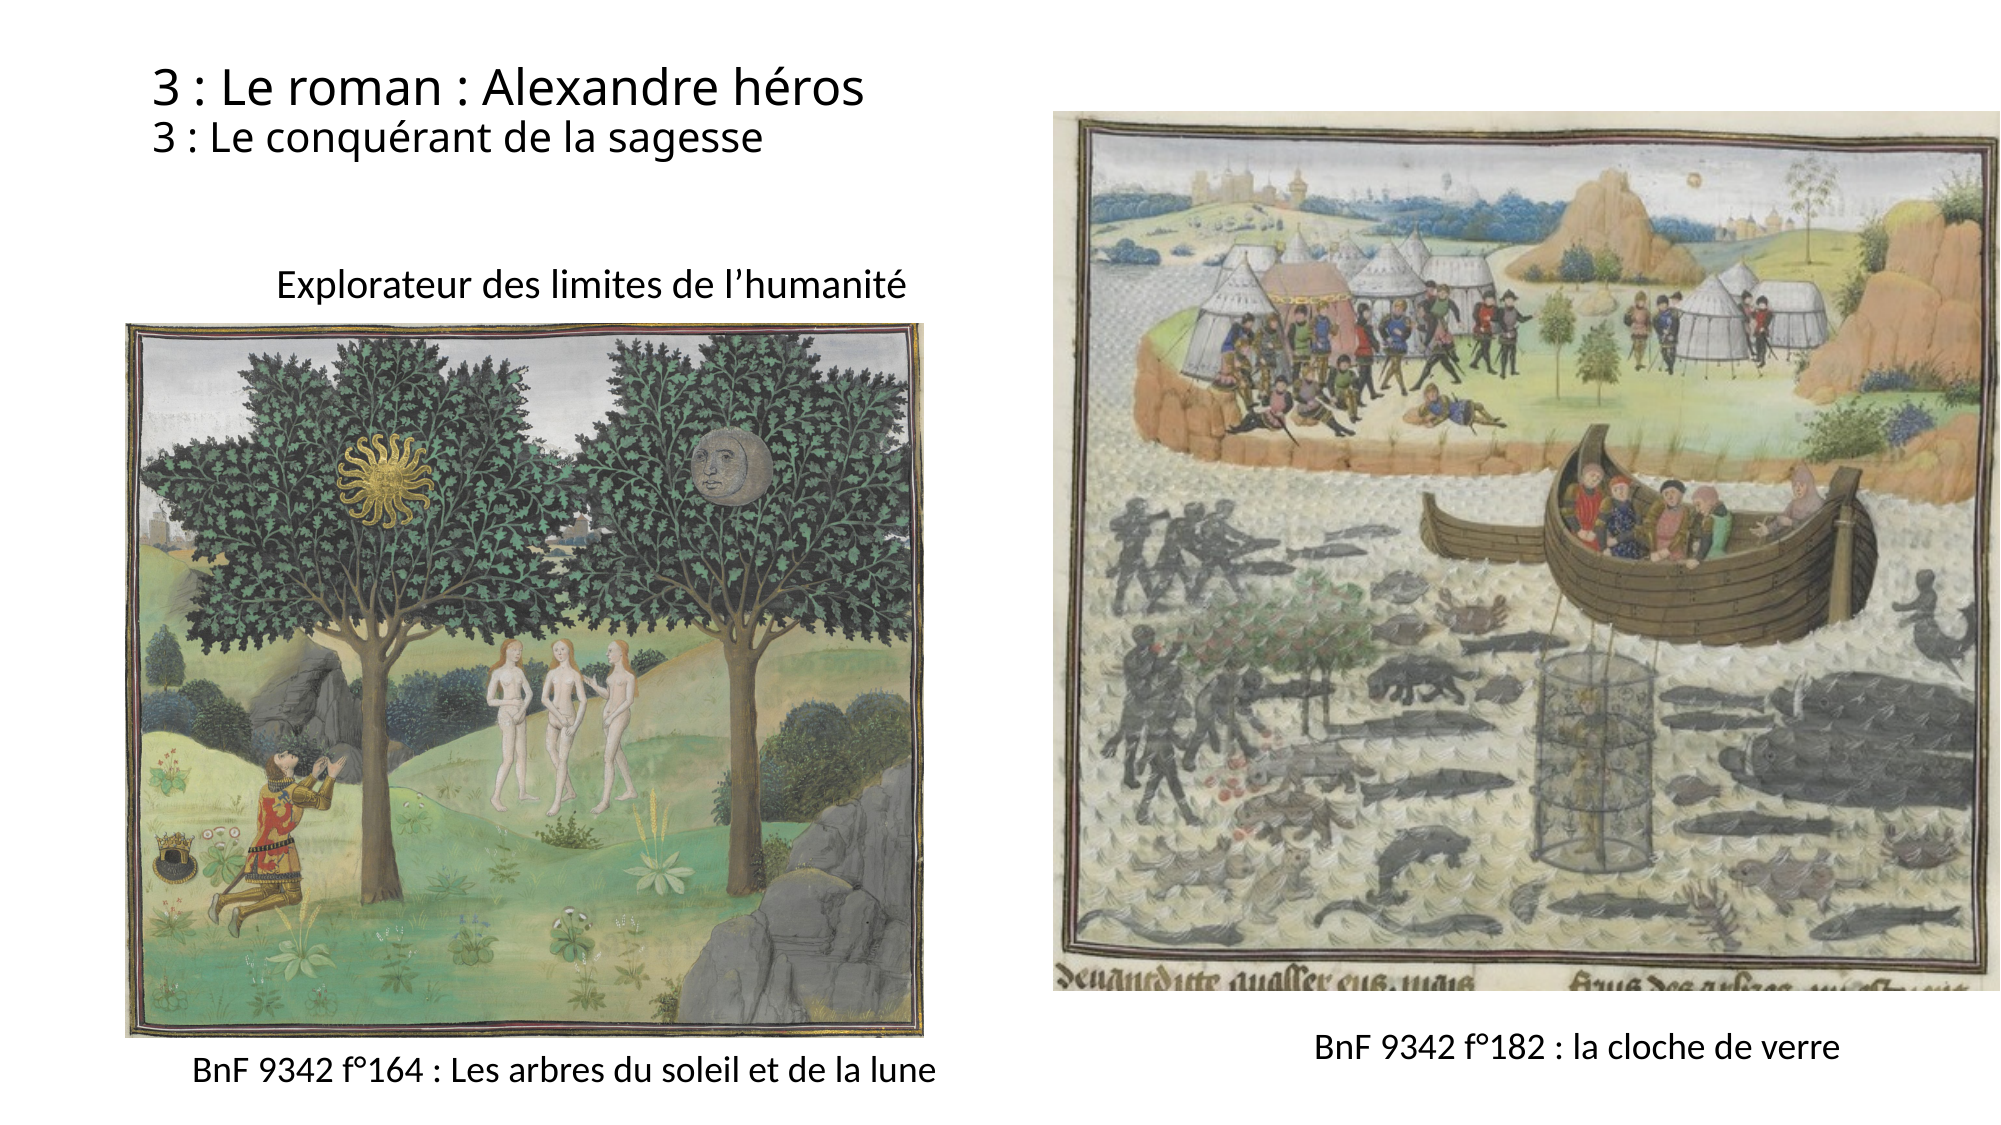

# 3 : Le roman : Alexandre héros 3 : Le conquérant de la sagesse
Explorateur des limites de l’humanité
BnF 9342 f°182 : la cloche de verre
BnF 9342 f°164 : Les arbres du soleil et de la lune